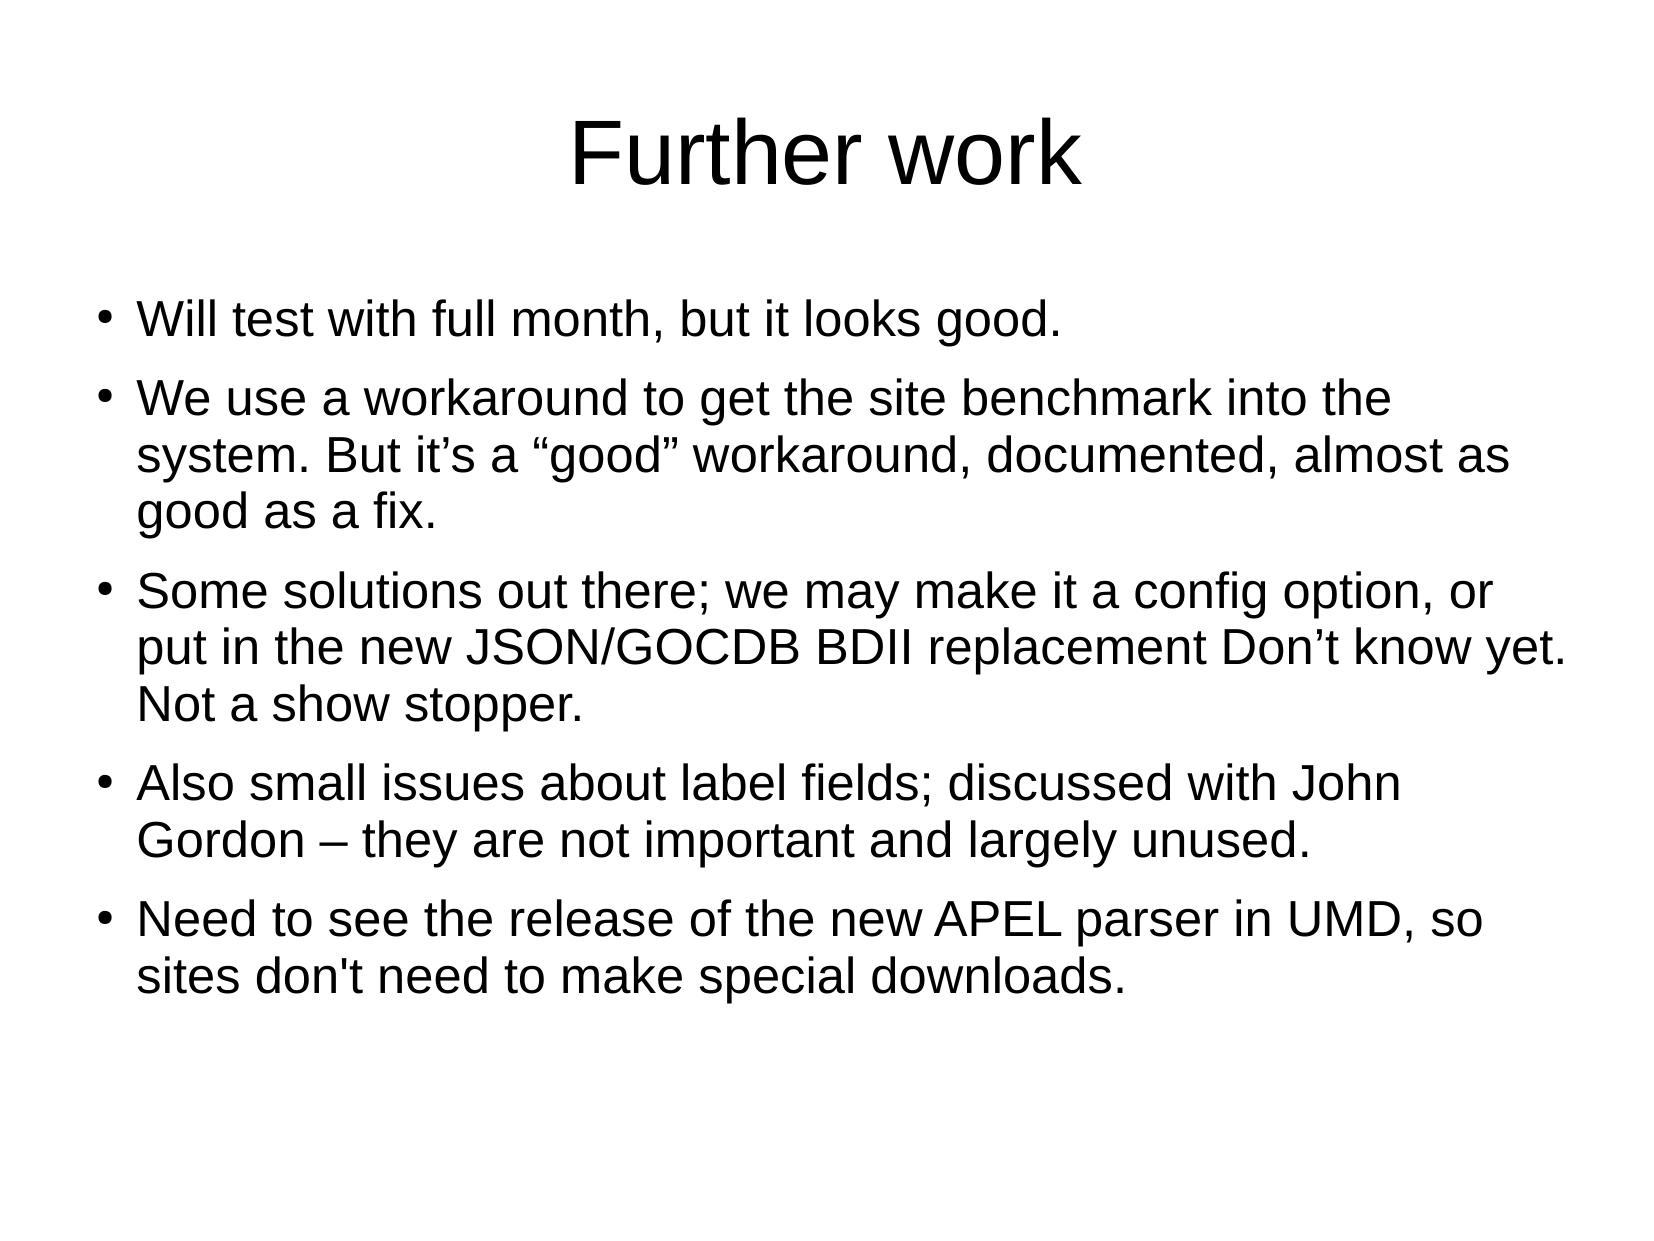

# Further work
Will test with full month, but it looks good.
We use a workaround to get the site benchmark into the system. But it’s a “good” workaround, documented, almost as good as a fix.
Some solutions out there; we may make it a config option, or put in the new JSON/GOCDB BDII replacement Don’t know yet. Not a show stopper.
Also small issues about label fields; discussed with John Gordon – they are not important and largely unused.
Need to see the release of the new APEL parser in UMD, so sites don't need to make special downloads.